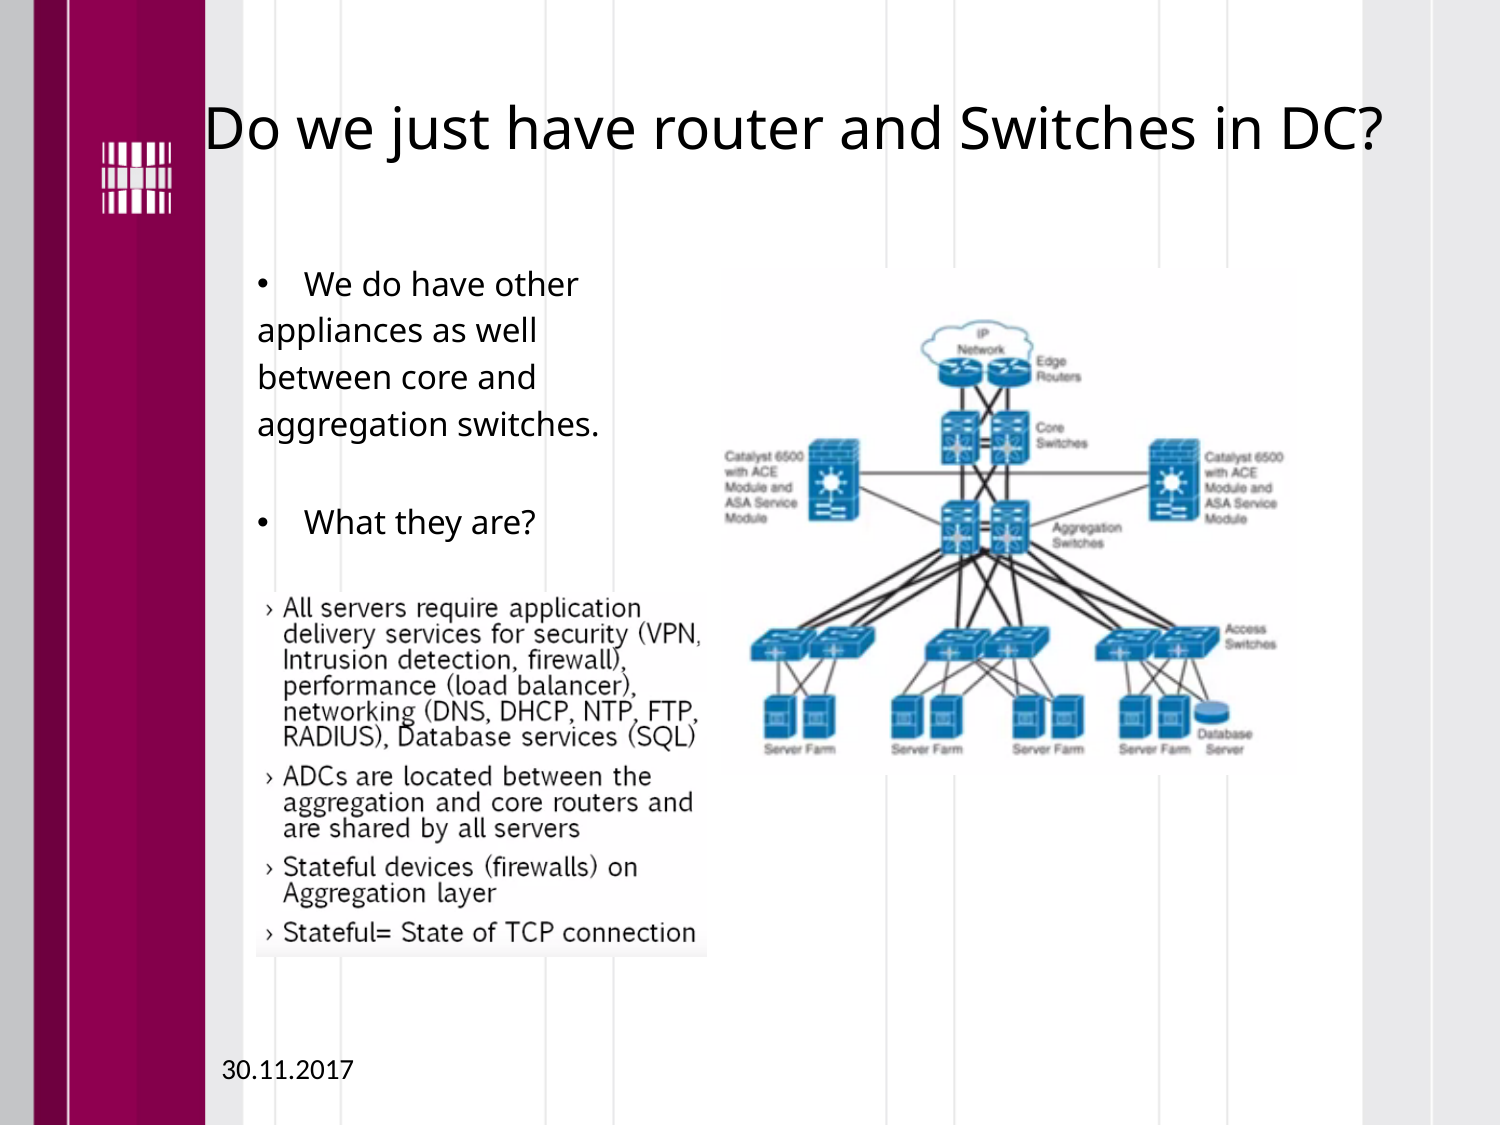

# Do we just have router and Switches in DC?
We do have other
appliances as well
between core and
aggregation switches.
What they are?
30.11.2017